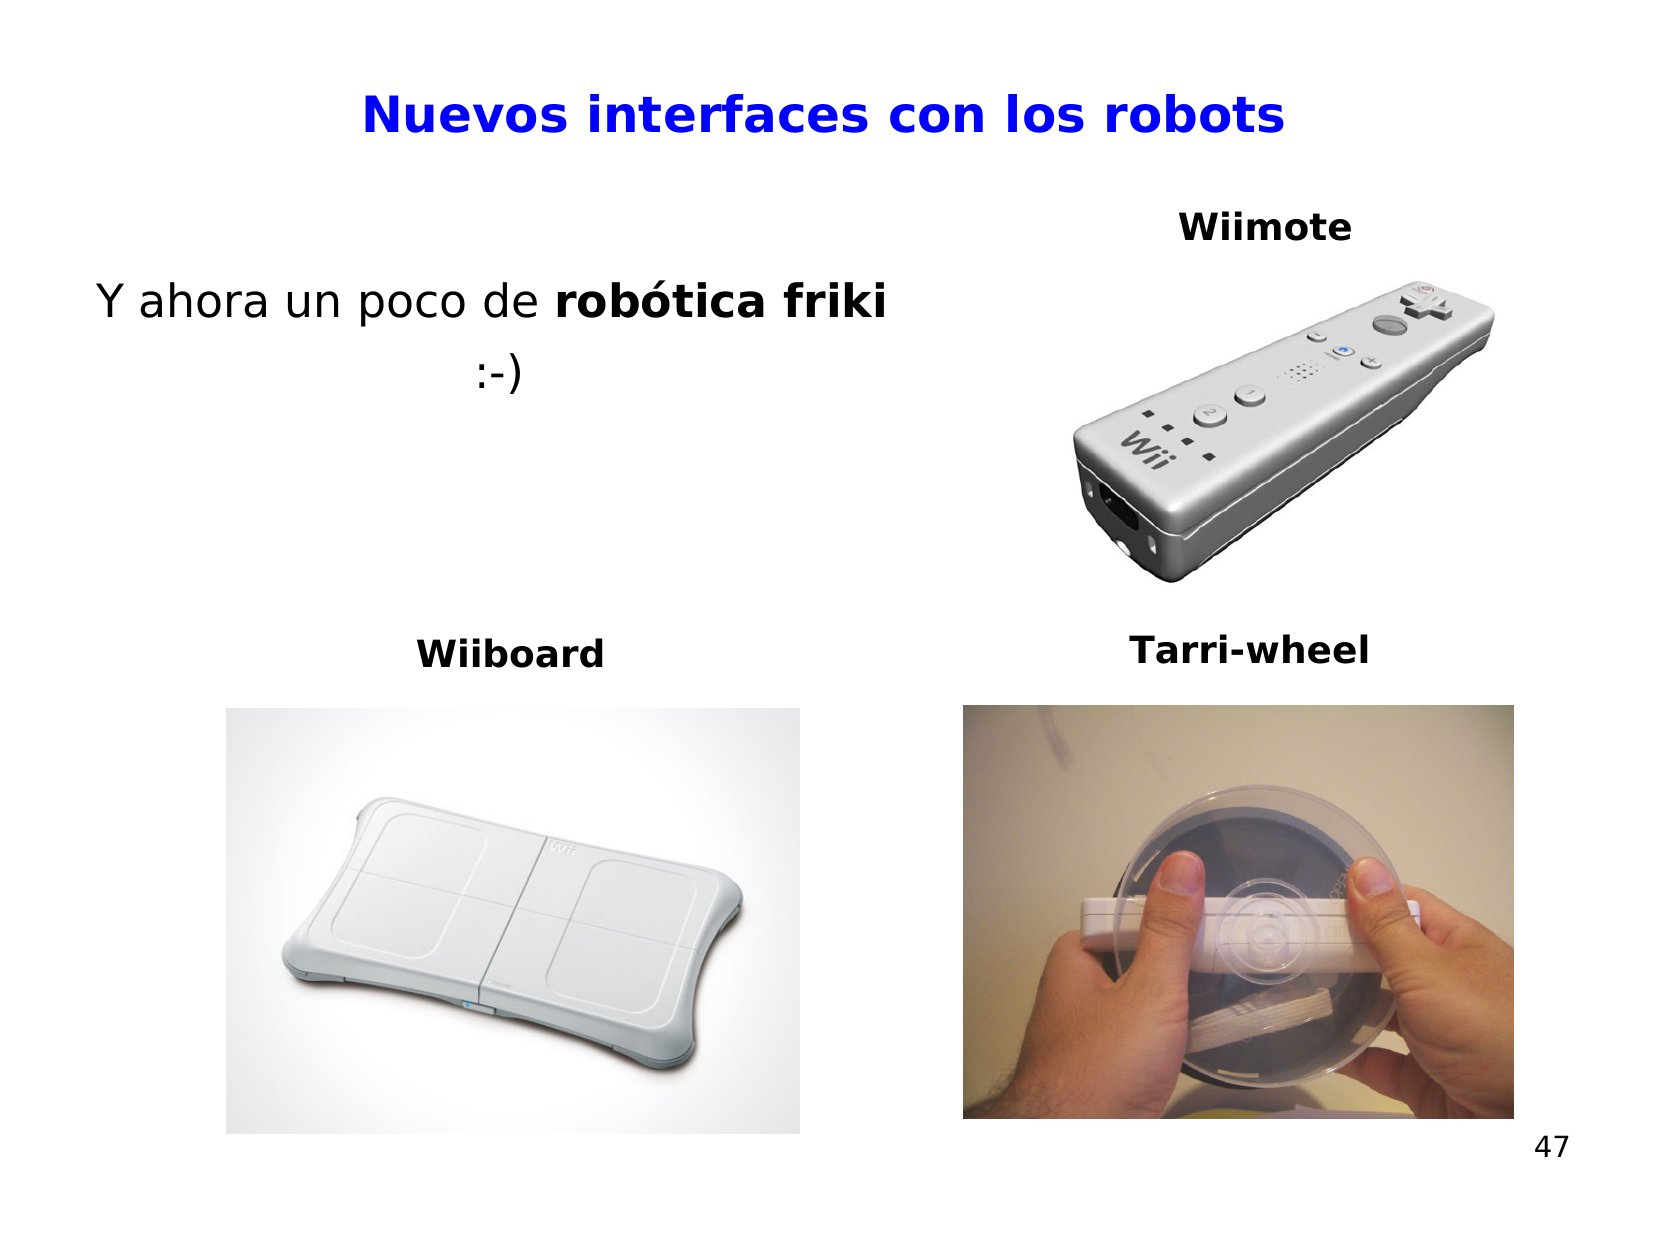

Nuevos interfaces con los robots
Wiimote
Y ahora un poco de robótica friki
 :-)
Tarri-wheel
Wiiboard
47